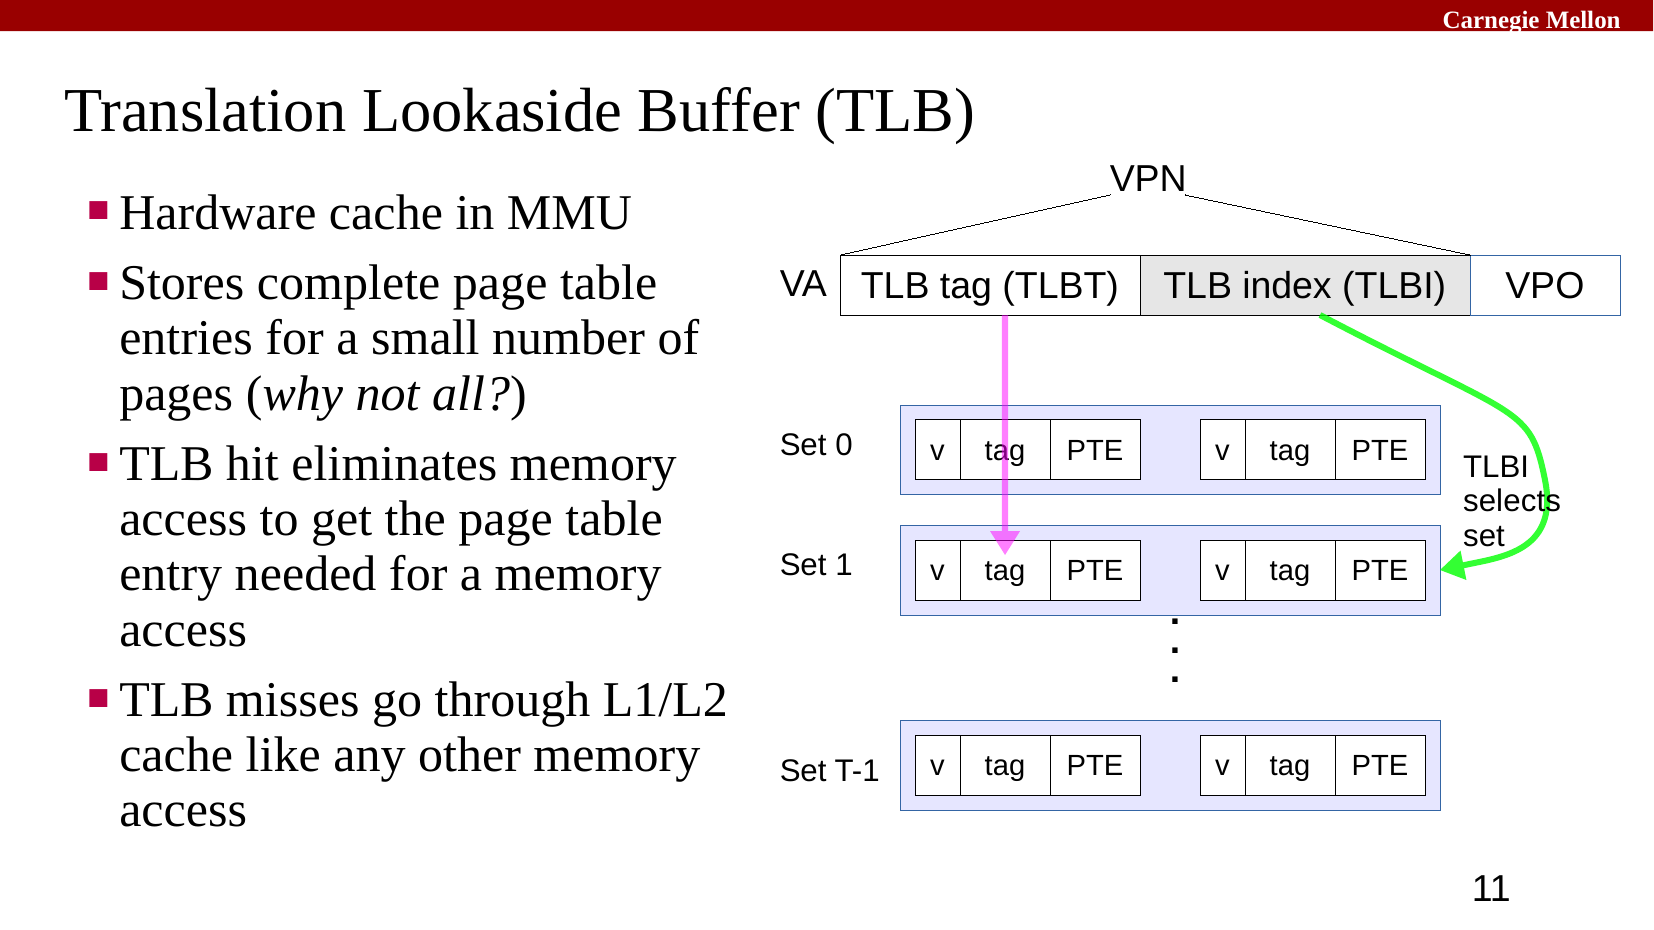

# Translation Lookaside Buffer (TLB)
VPN
Hardware cache in MMU
Stores complete page table entries for a small number of pages (why not all?)
TLB hit eliminates memory access to get the page table entry needed for a memory access
TLB misses go through L1/L2 cache like any other memory access
VA
TLB tag (TLBT)
TLB index (TLBI)
VPO
Set 0
v
tag
PTE
v
tag
PTE
TLBI
selects
set
Set 1
v
tag
PTE
v
tag
PTE
...
v
tag
PTE
v
tag
PTE
Set T-1